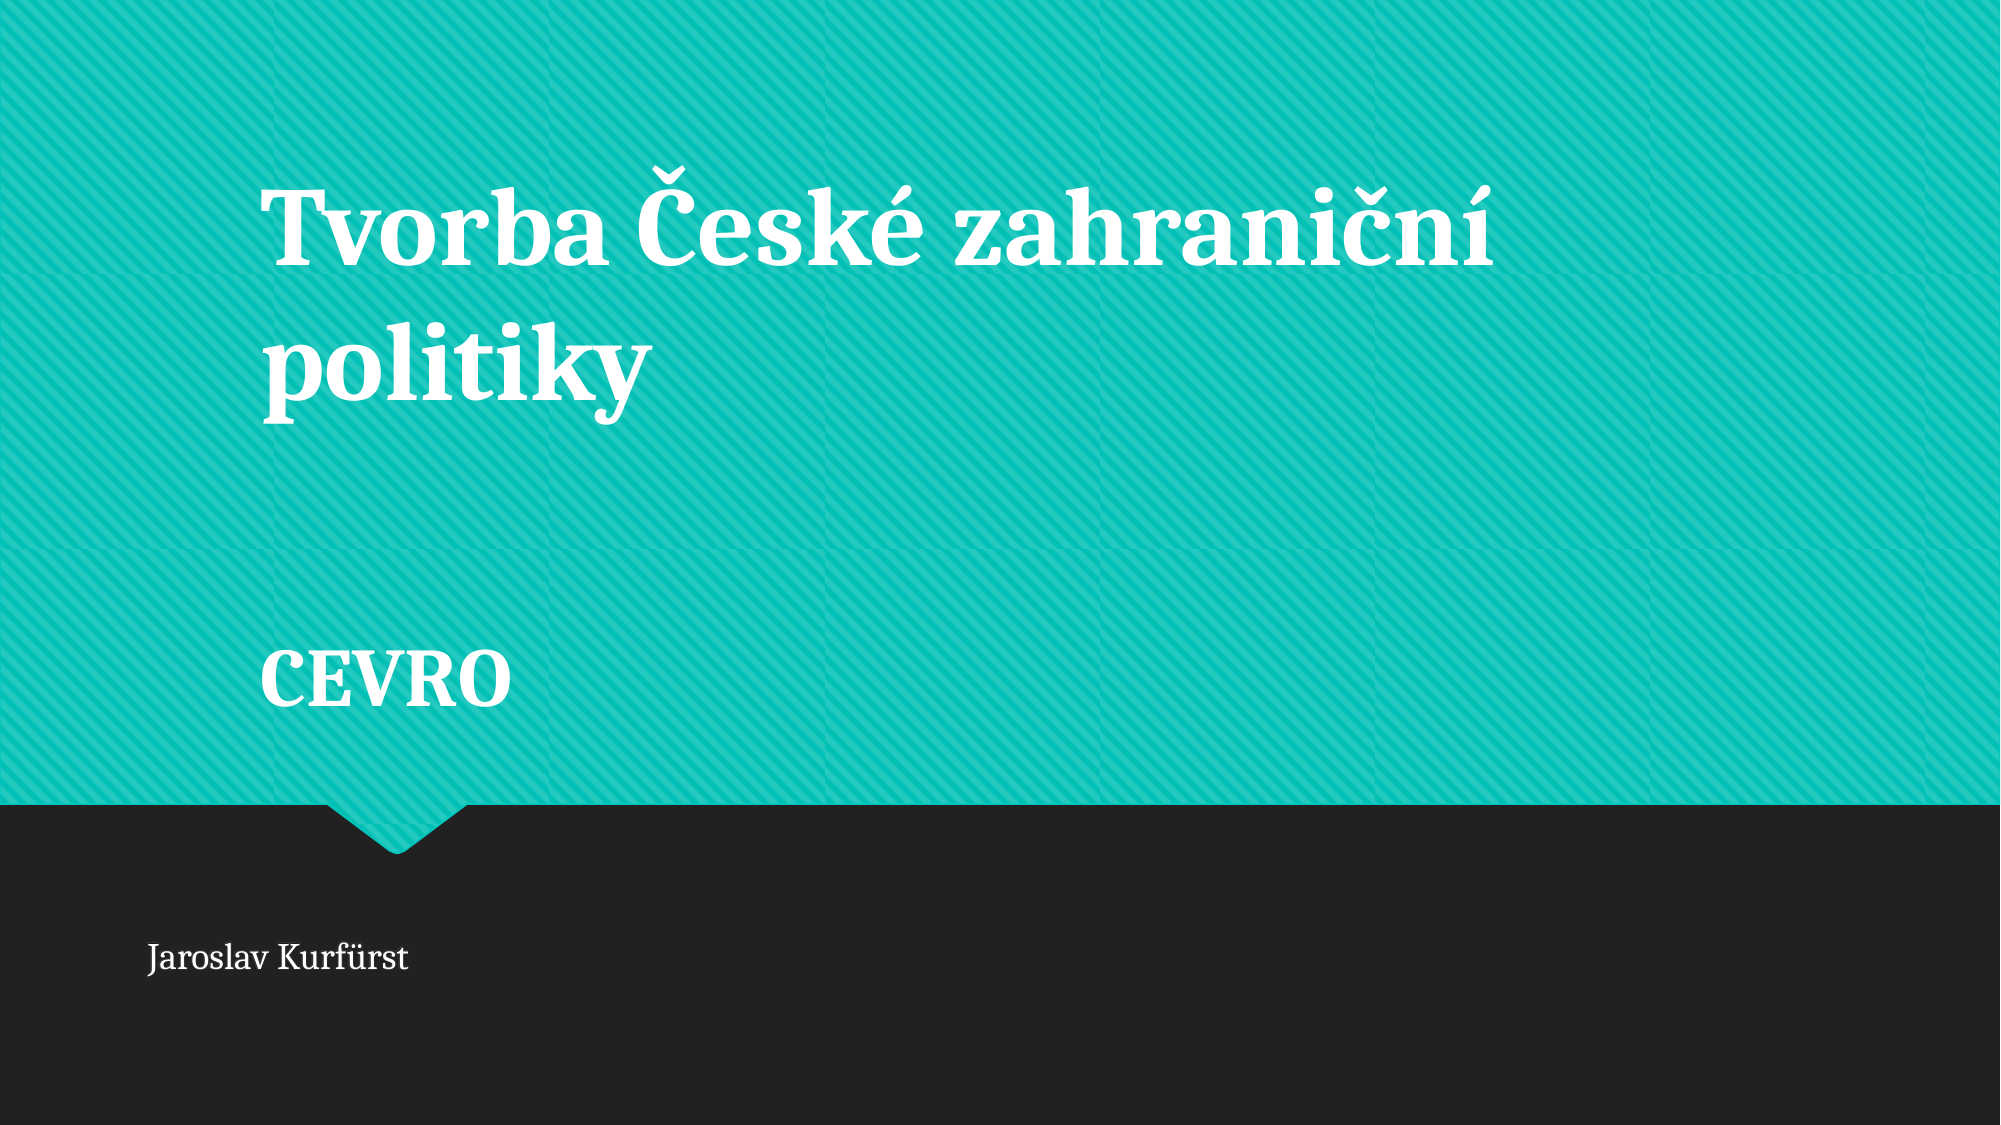

Tvorba České zahraniční politiky
CEVRO
# Jaroslav Kurfürst